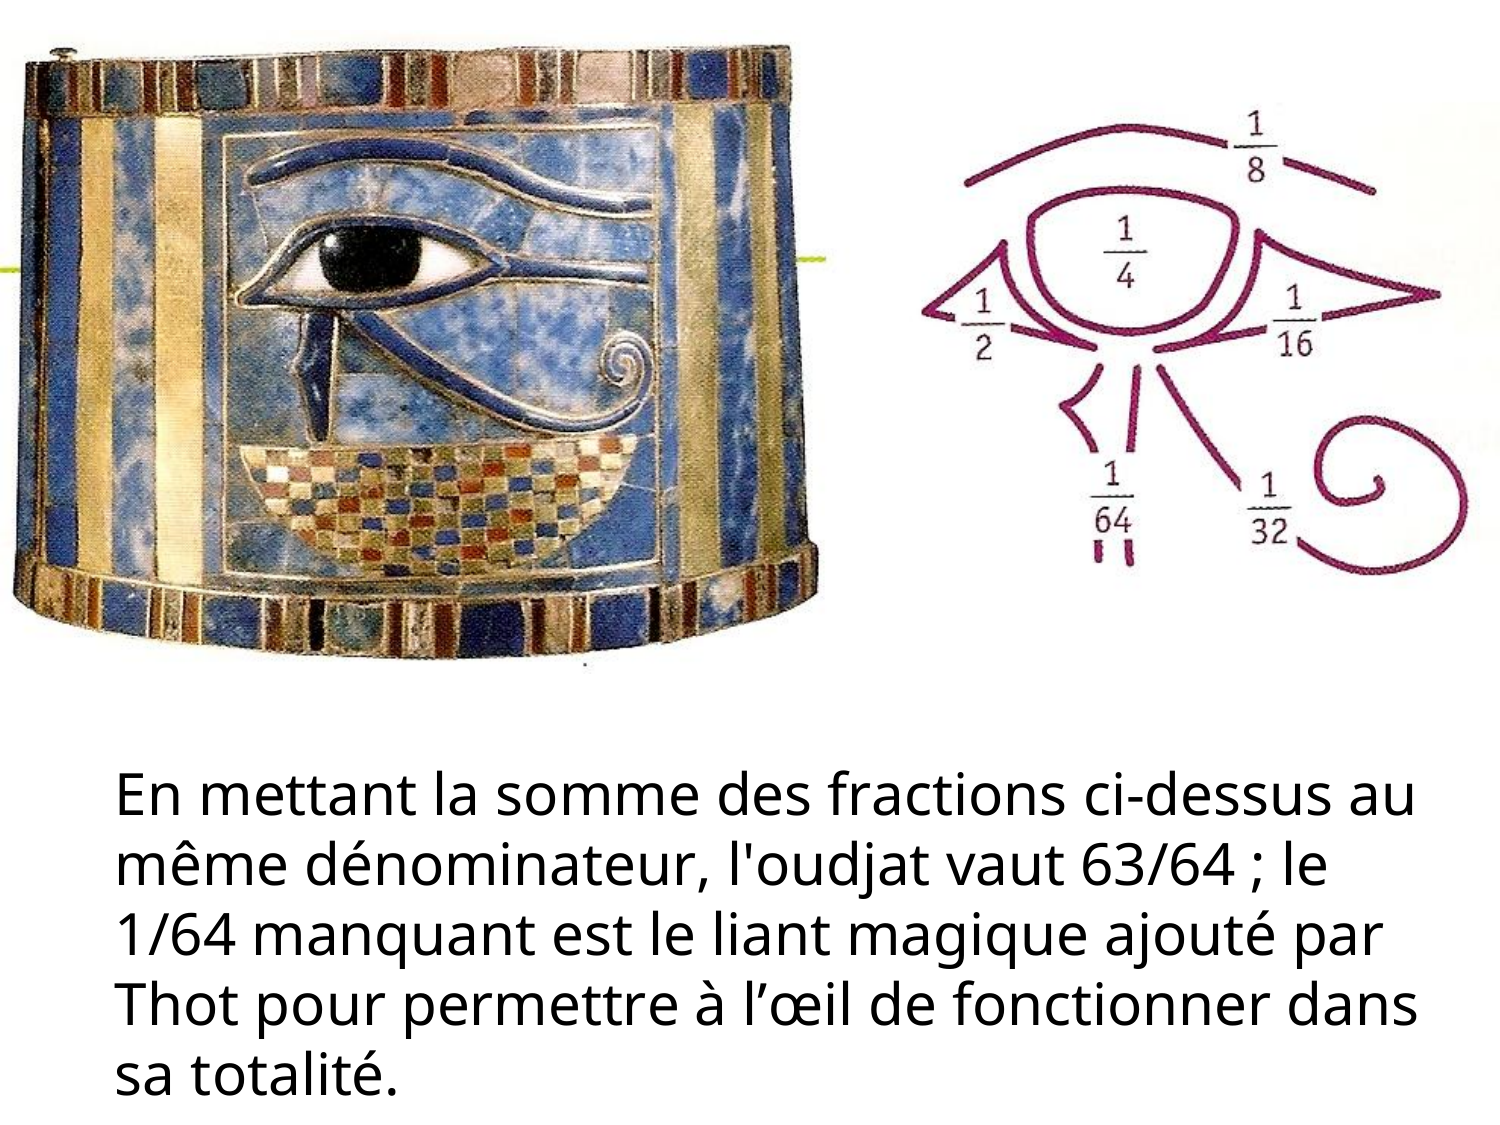

# En mettant la somme des fractions ci-dessus au même dénominateur, l'oudjat vaut 63/64 ; le 1/64 manquant est le liant magique ajouté par Thot pour permettre à l’œil de fonctionner dans sa totalité.